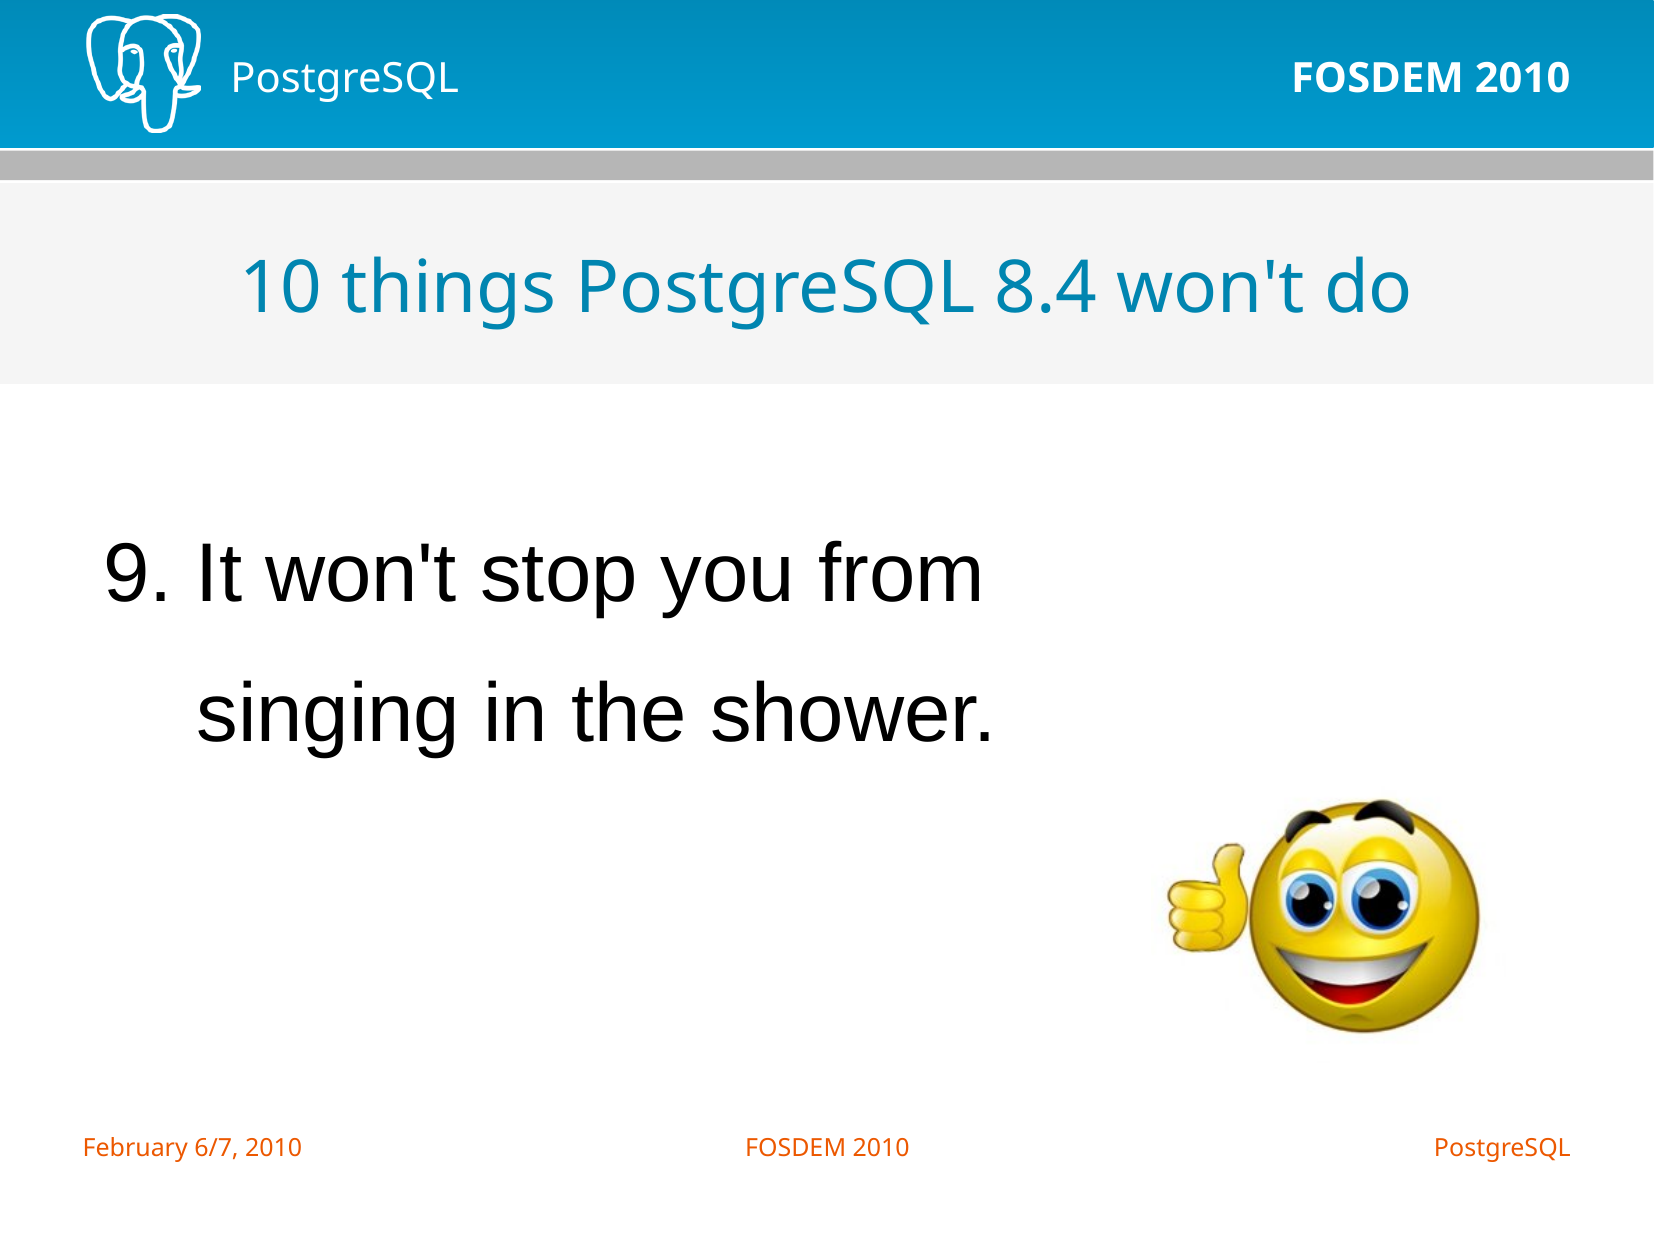

# 10 things PostgreSQL 8.4 won't do
9. It won't stop you from
 singing in the shower.
20